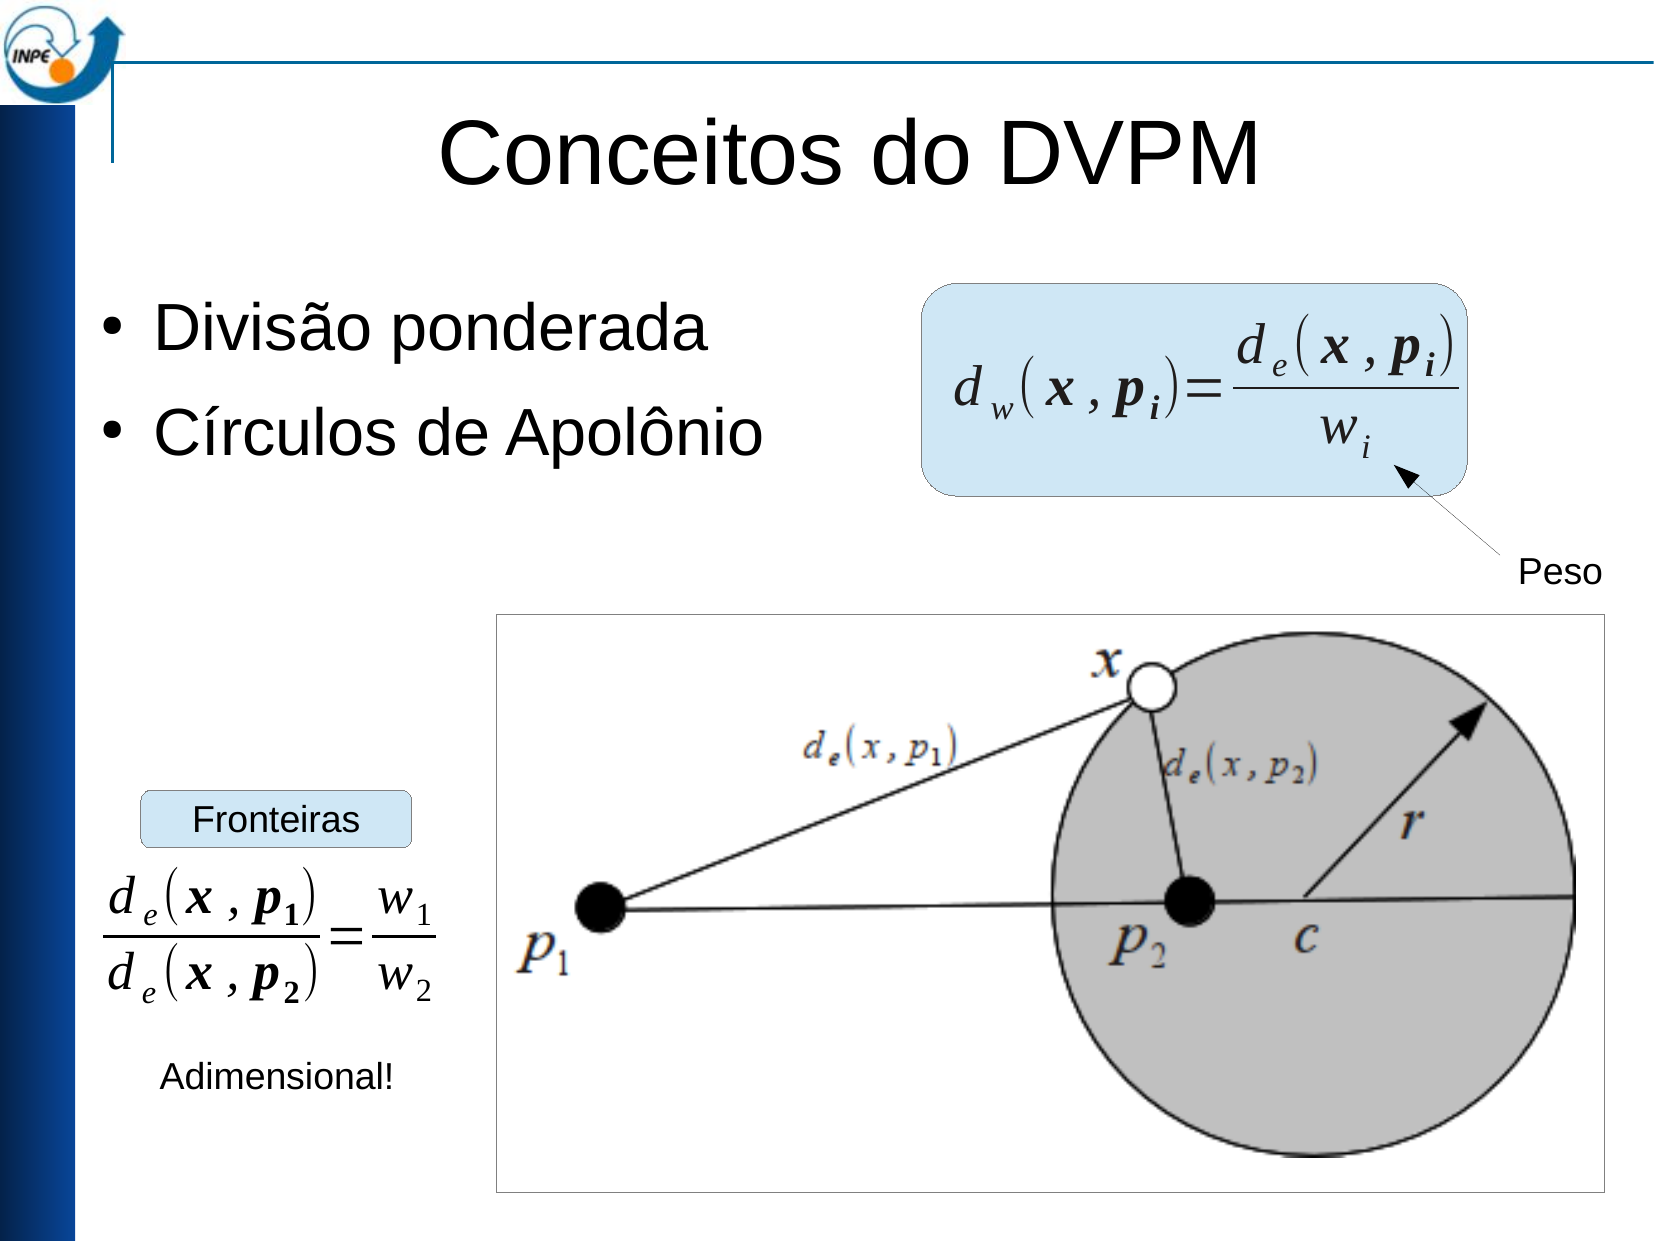

# Conceitos do DVPM
Divisão ponderada
Círculos de Apolônio
Peso
Fronteiras
Adimensional!